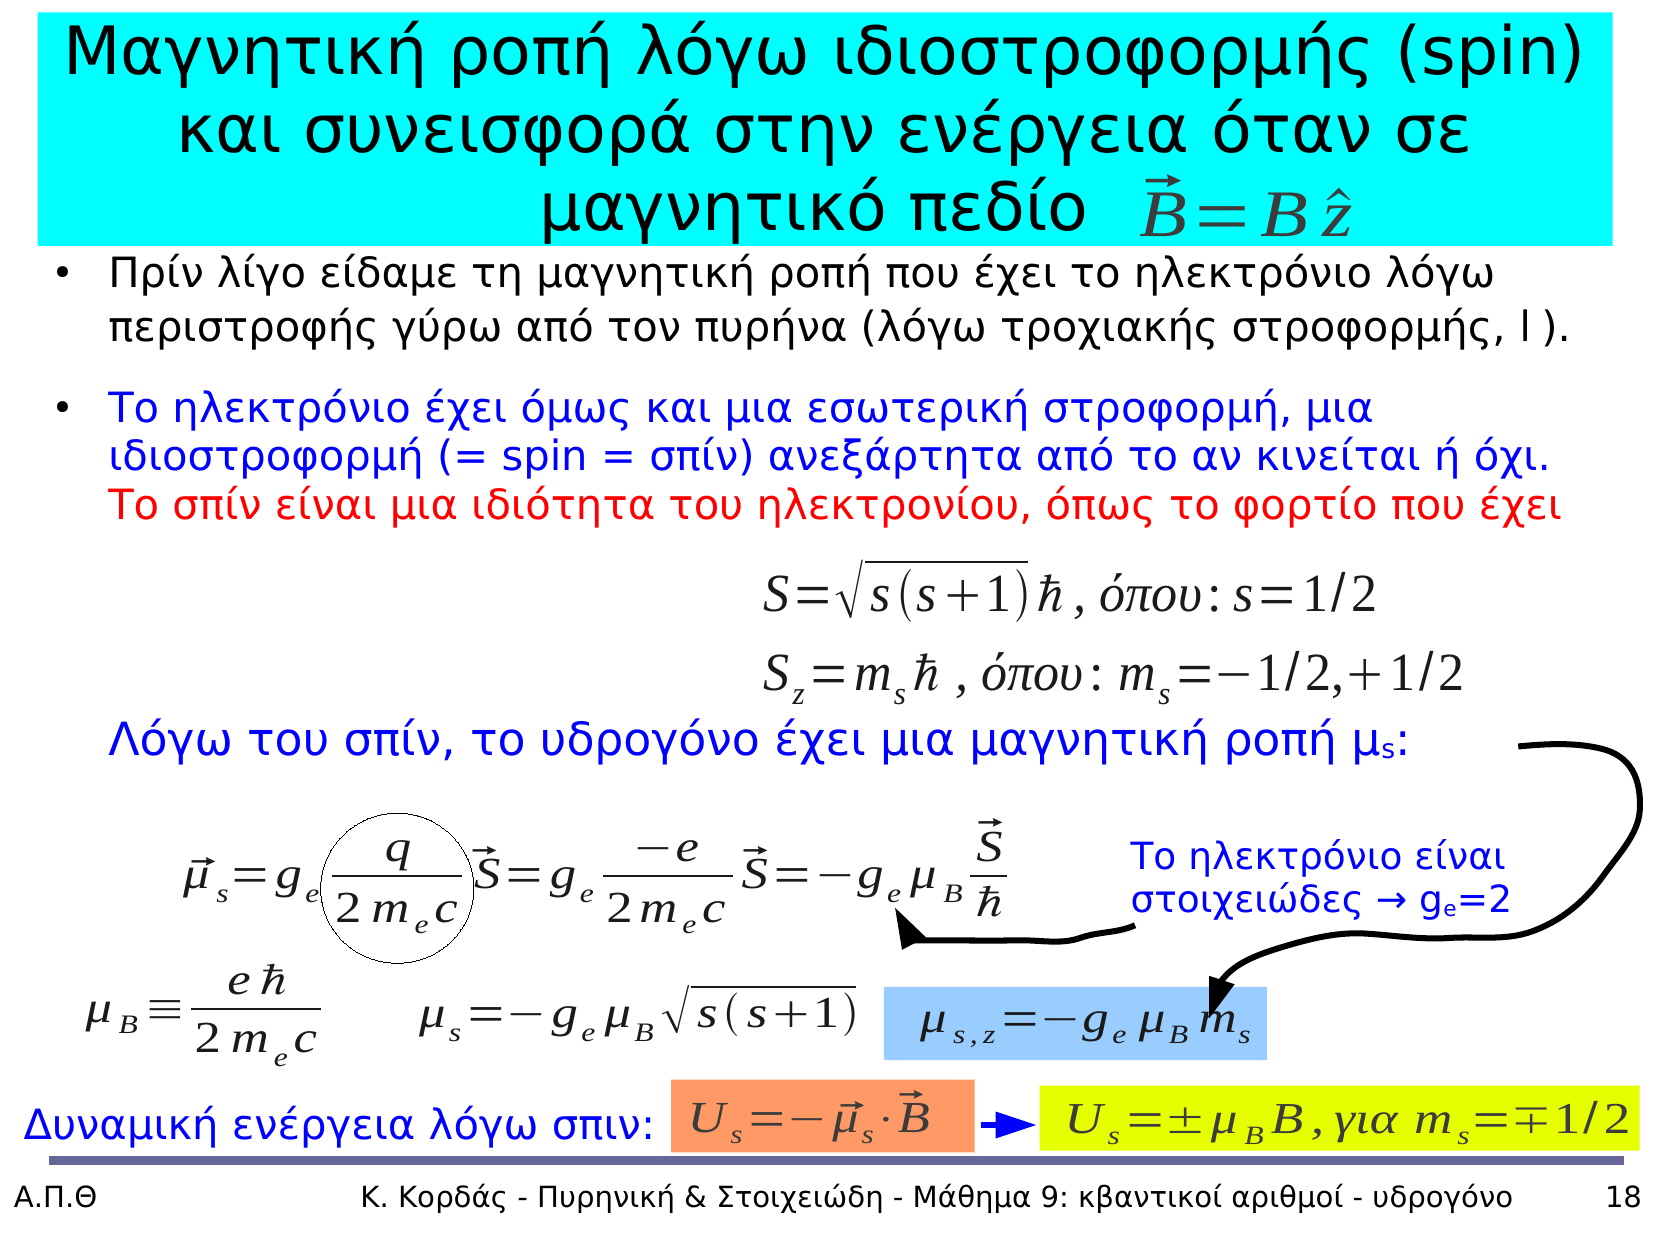

# Μαγνητική ροπή λόγω ιδιοστροφορμής (spin) και συνεισφορά στην ενέργεια όταν σε μαγνητικό πεδίο
Πρίν λίγο είδαμε τη μαγνητική ροπή που έχει το ηλεκτρόνιο λόγω περιστροφής γύρω από τον πυρήνα (λόγω τροχιακής στροφορμής, l ).
Το ηλεκτρόνιο έχει όμως και μια εσωτερική στροφορμή, μια ιδιοστροφορμή (= spin = σπίν) ανεξάρτητα από το αν κινείται ή όχι. Το σπίν είναι μια ιδιότητα του ηλεκτρονίου, όπως το φορτίο που έχει
Λόγω του σπίν, το υδρογόνο έχει μια μαγνητική ροπή μs:
Το ηλεκτρόνιο είναι στοιχειώδες → ge=2
Δυναμική ενέργεια λόγω σπιν:
Α.Π.Θ
Κ. Κορδάς - Πυρηνική & Στοιχειώδη - Μάθημα 9: κβαντικοί αριθμοί - υδρογόνο
18